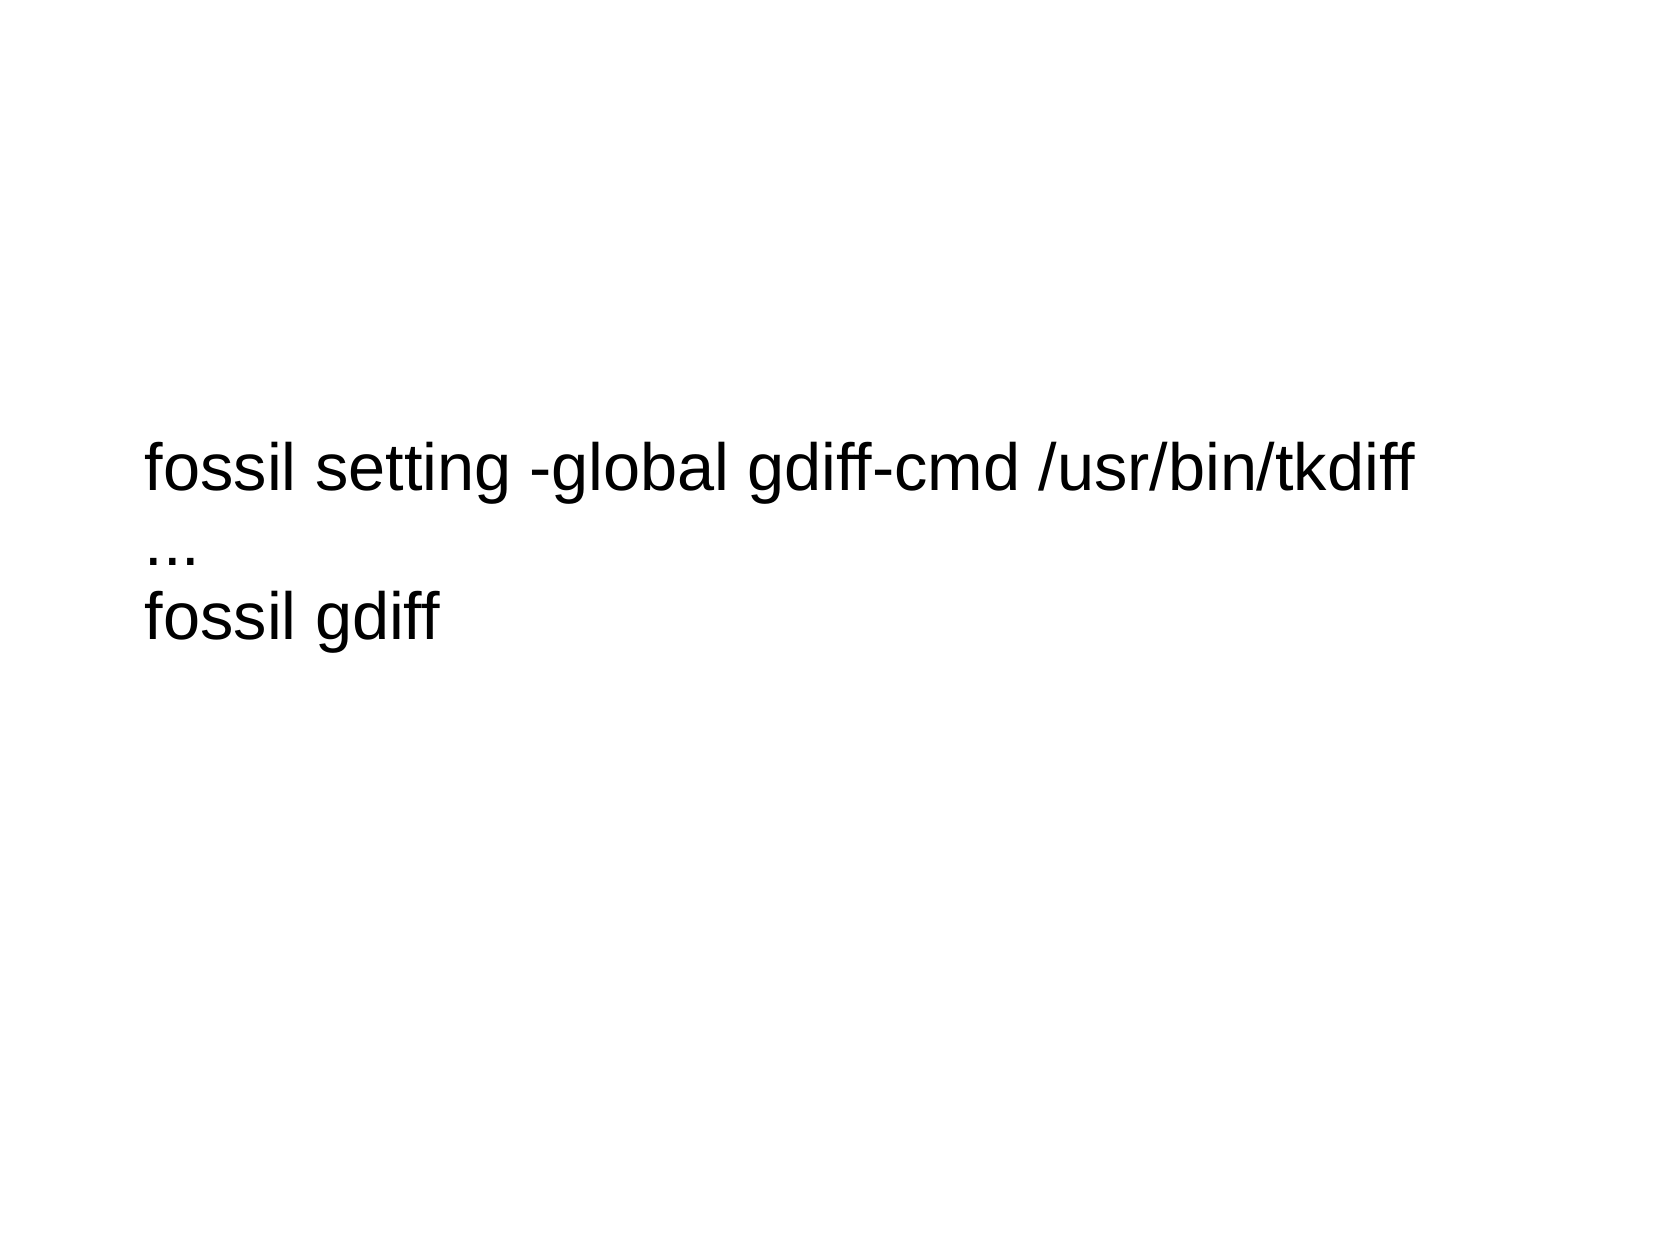

fossil setting -global gdiff-cmd /usr/bin/tkdiff
...
fossil gdiff